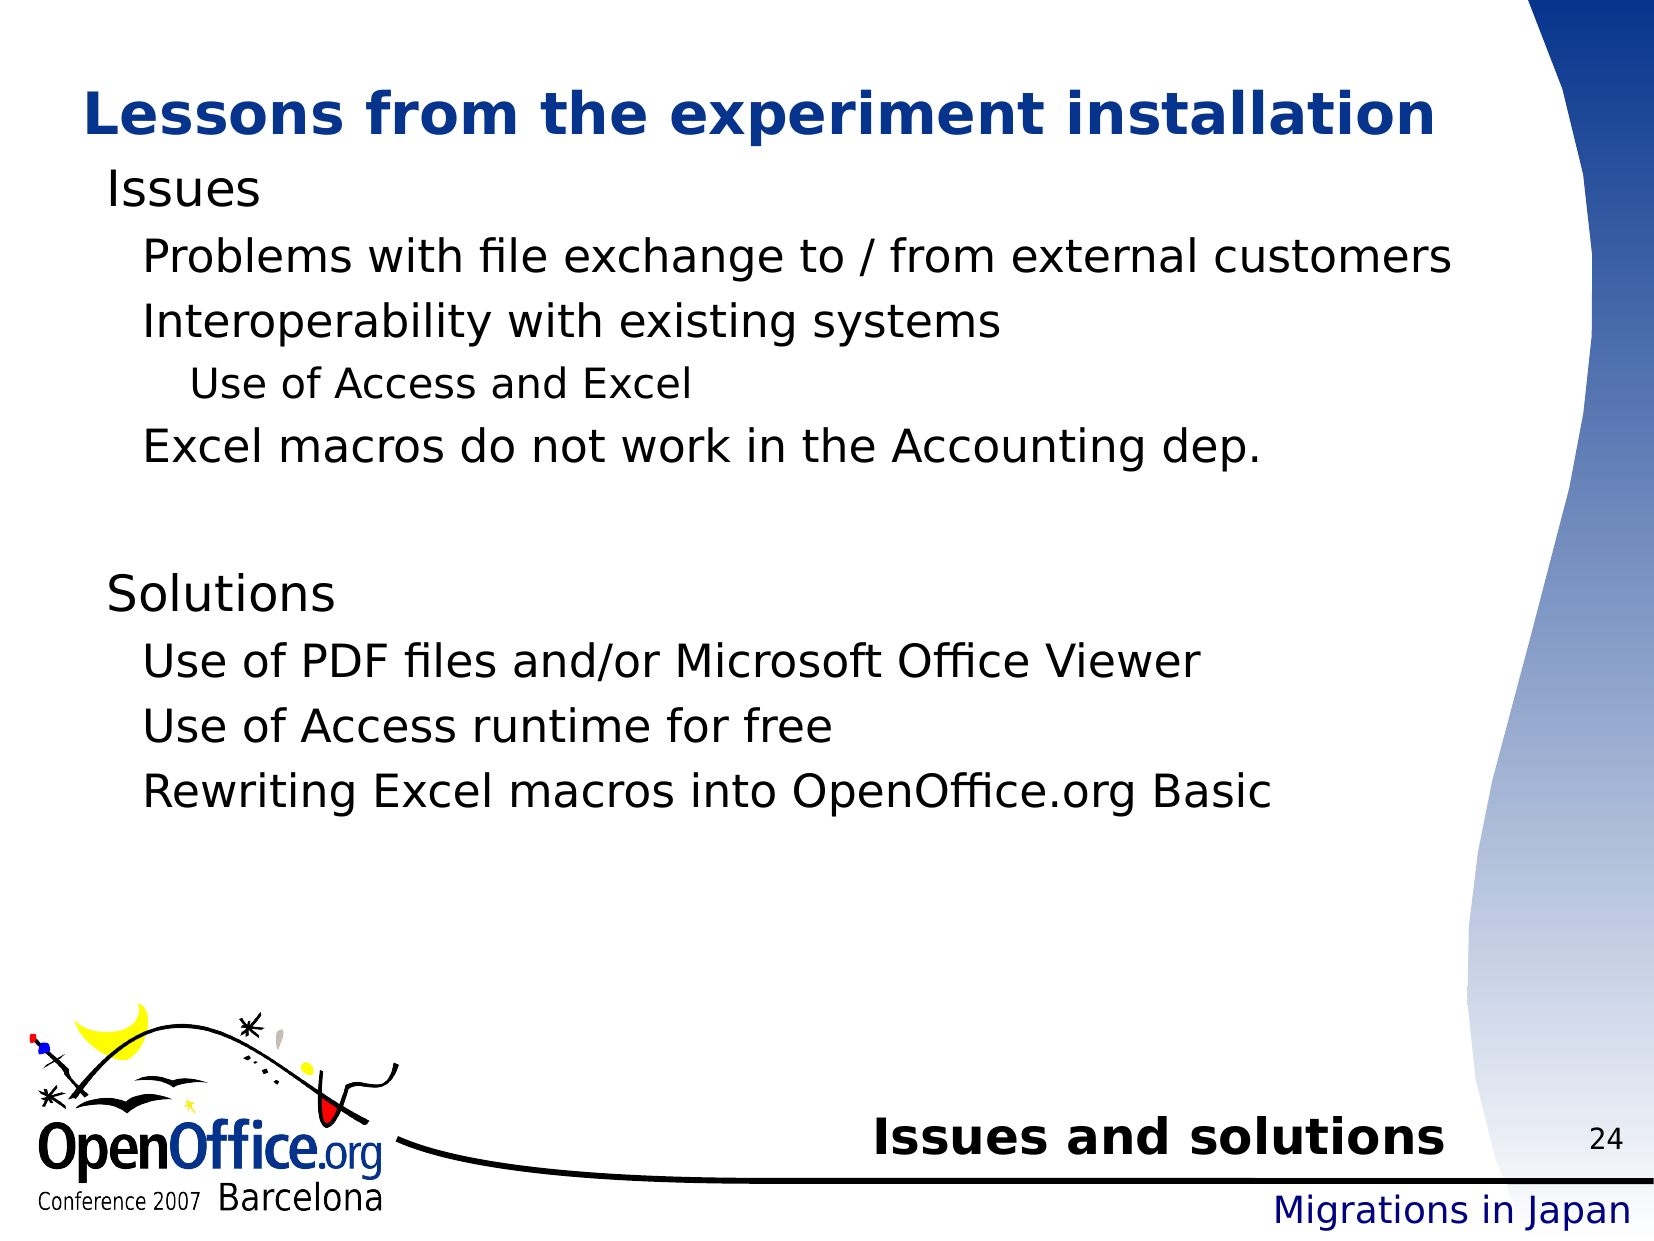

Lessons from the experiment installation
Issues
Problems with file exchange to / from external customers
Interoperability with existing systems
Use of Access and Excel
Excel macros do not work in the Accounting dep.
Solutions
Use of PDF files and/or Microsoft Office Viewer
Use of Access runtime for free
Rewriting Excel macros into OpenOffice.org Basic
# Issues and solutions
24